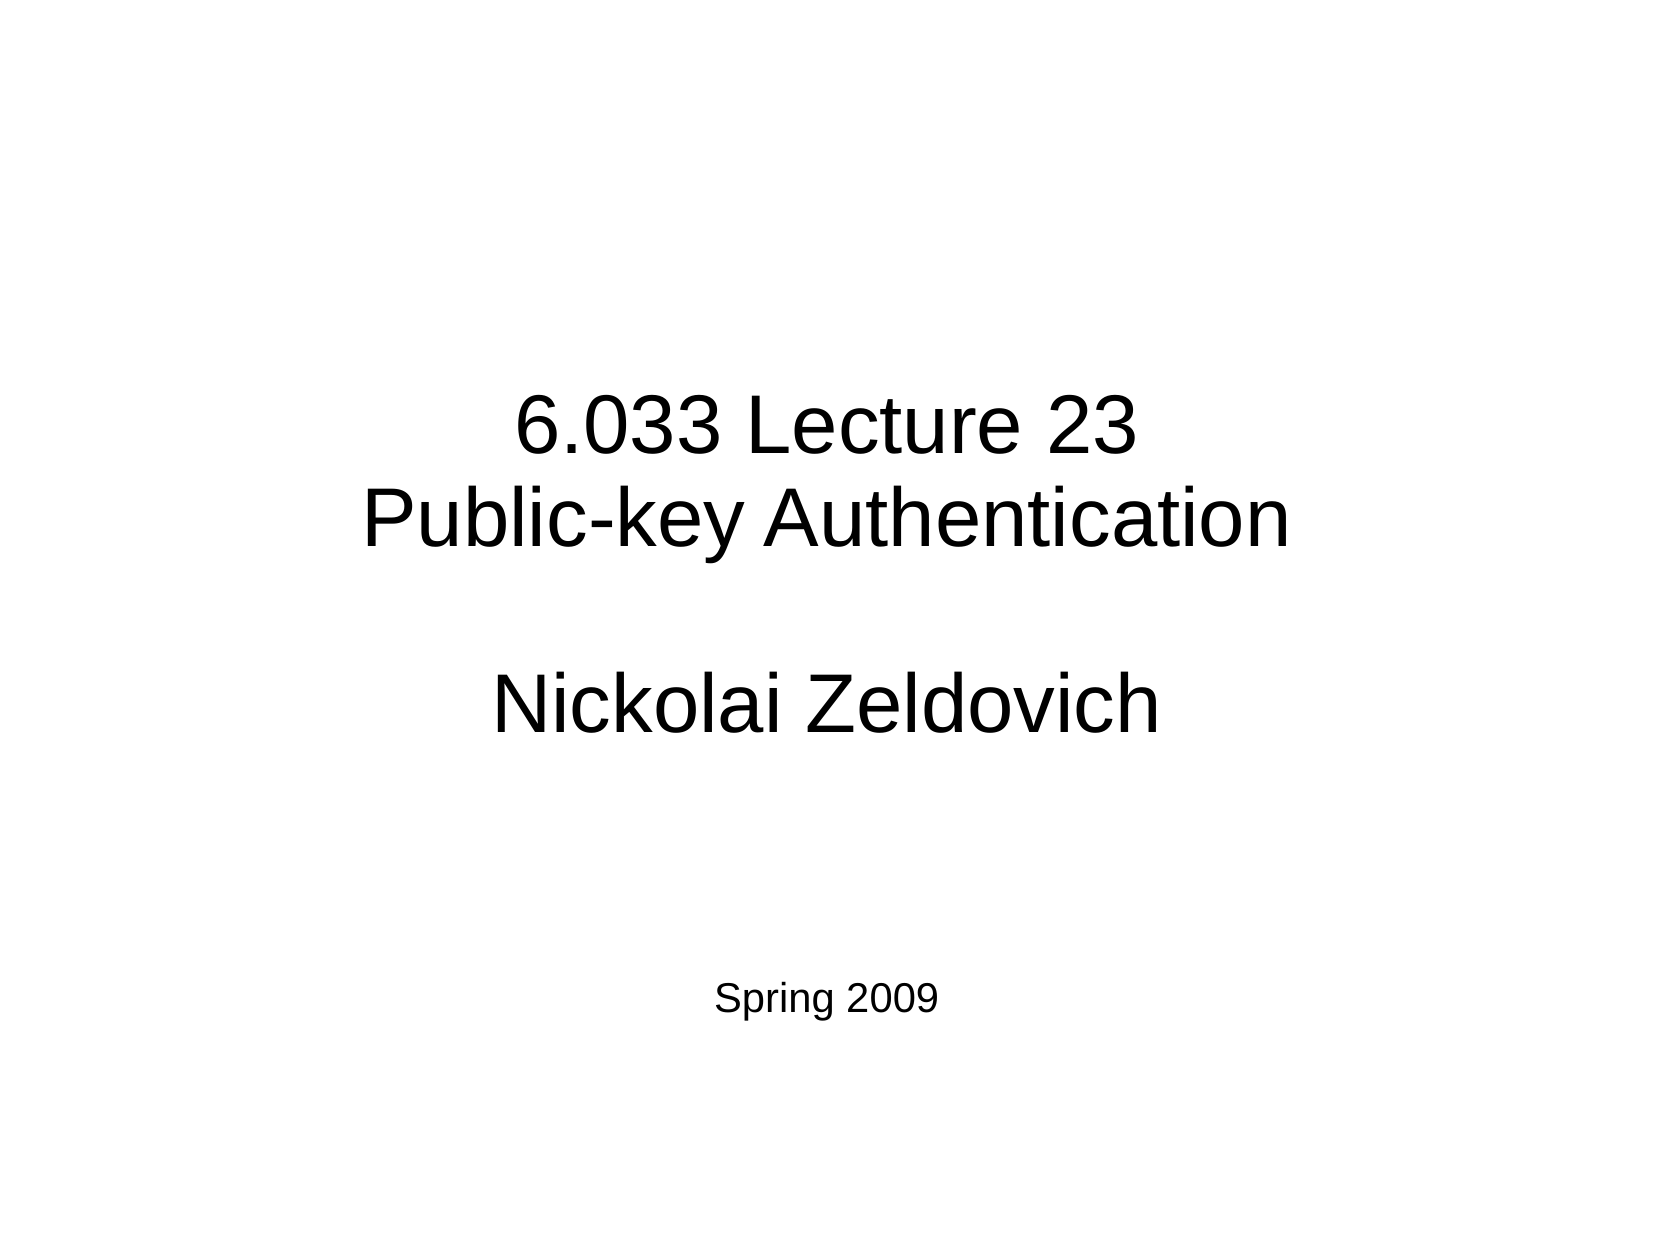

# 6.033 Lecture 23
Public-key Authentication
Nickolai Zeldovich
Spring 2009